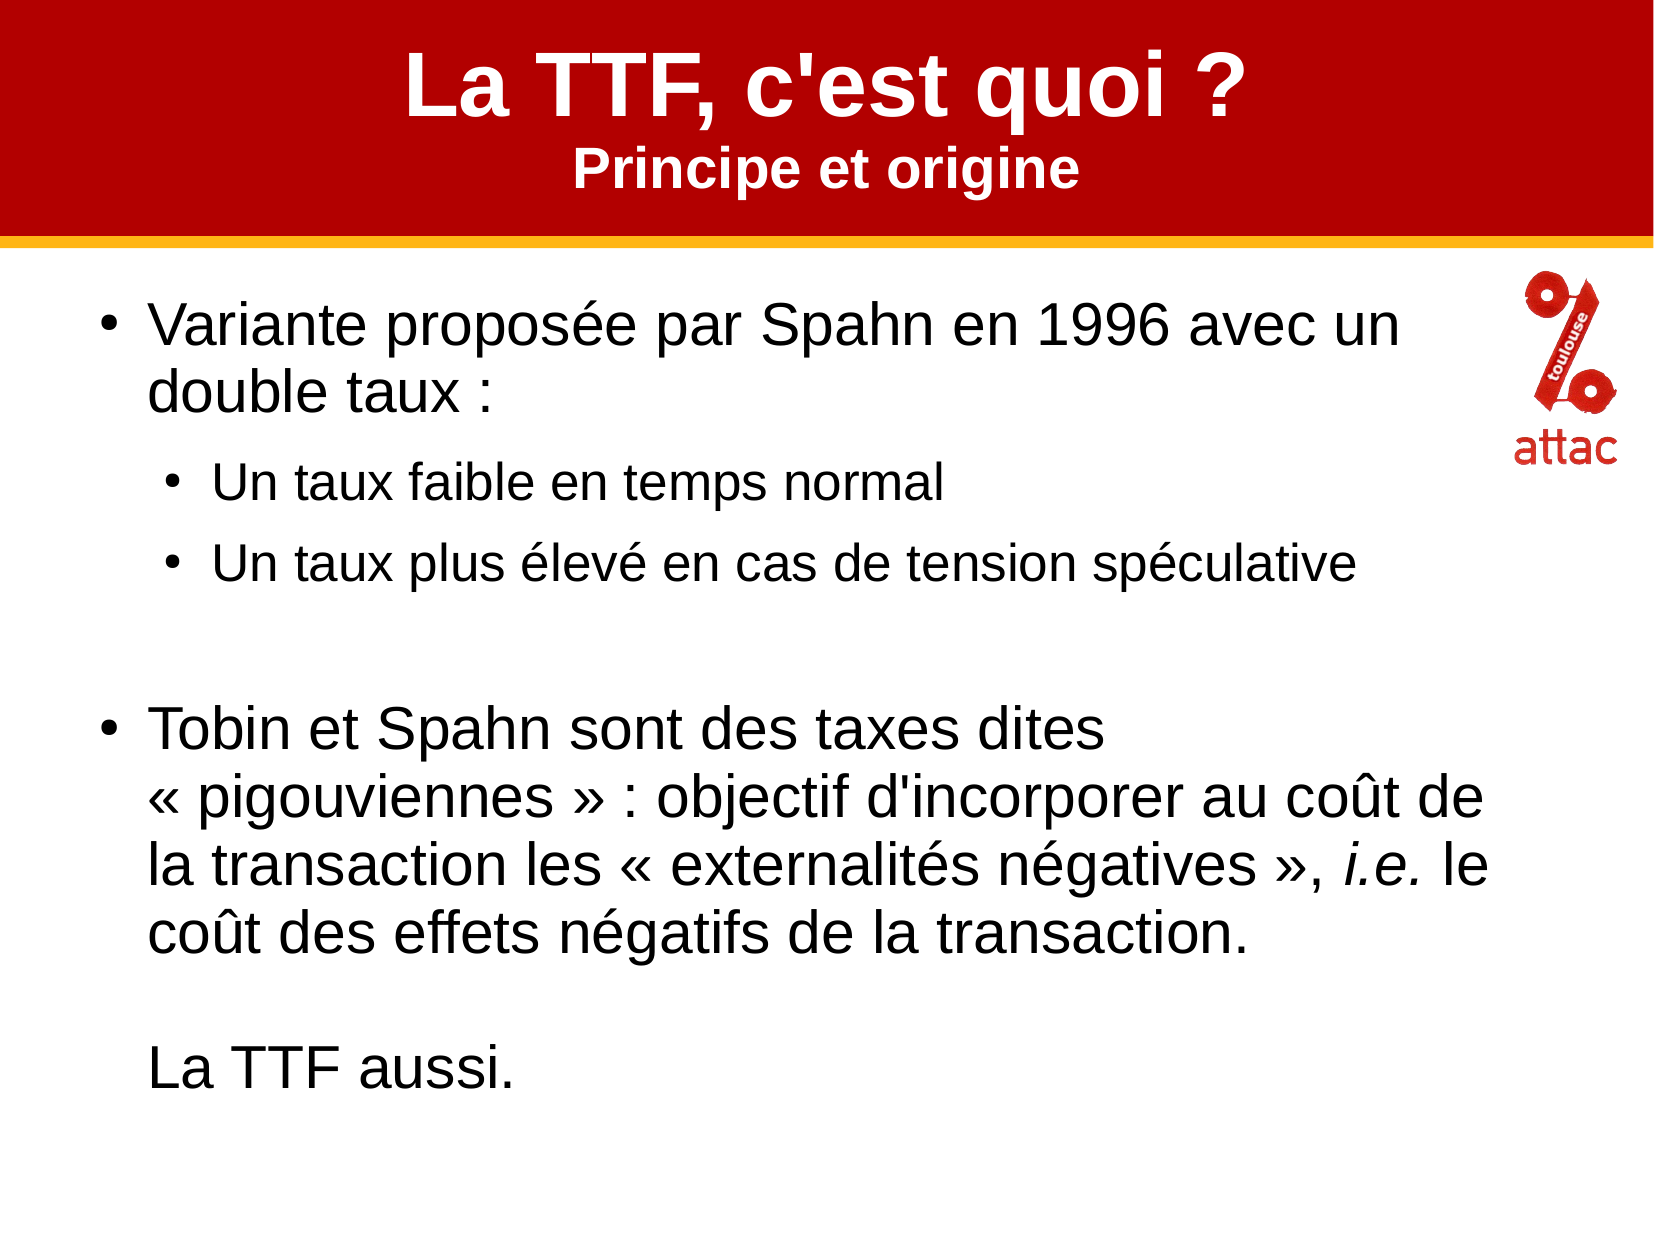

# La TTF, c'est quoi ? Principe et origine
Variante proposée par Spahn en 1996 avec un double taux :
Un taux faible en temps normal
Un taux plus élevé en cas de tension spéculative
Tobin et Spahn sont des taxes dites « pigouviennes » : objectif d'incorporer au coût de la transaction les « externalités négatives », i.e. le coût des effets négatifs de la transaction.
La TTF aussi.